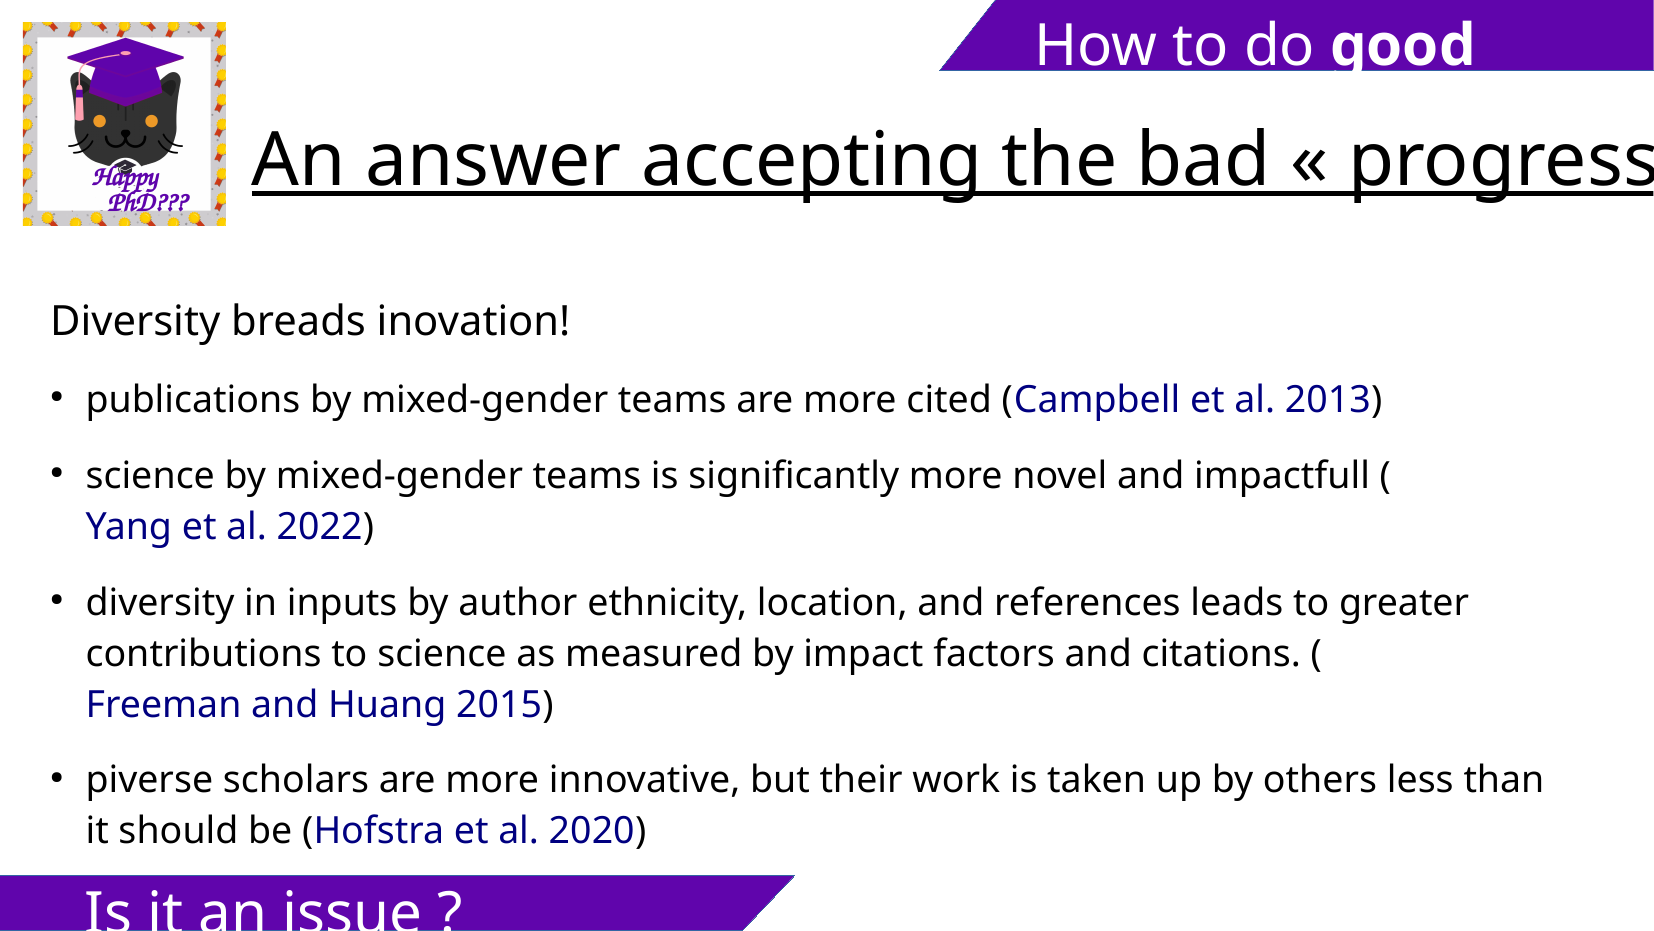

An answer accepting the bad « progress » premise:
Diversity breads inovation!
publications by mixed-gender teams are more cited (Campbell et al. 2013)
science by mixed-gender teams is significantly more novel and impactfull (Yang et al. 2022)
diversity in inputs by author ethnicity, location, and references leads to greater contributions to science as measured by impact factors and citations. (Freeman and Huang 2015)
piverse scholars are more innovative, but their work is taken up by others less than it should be (Hofstra et al. 2020)
Is it an issue ?